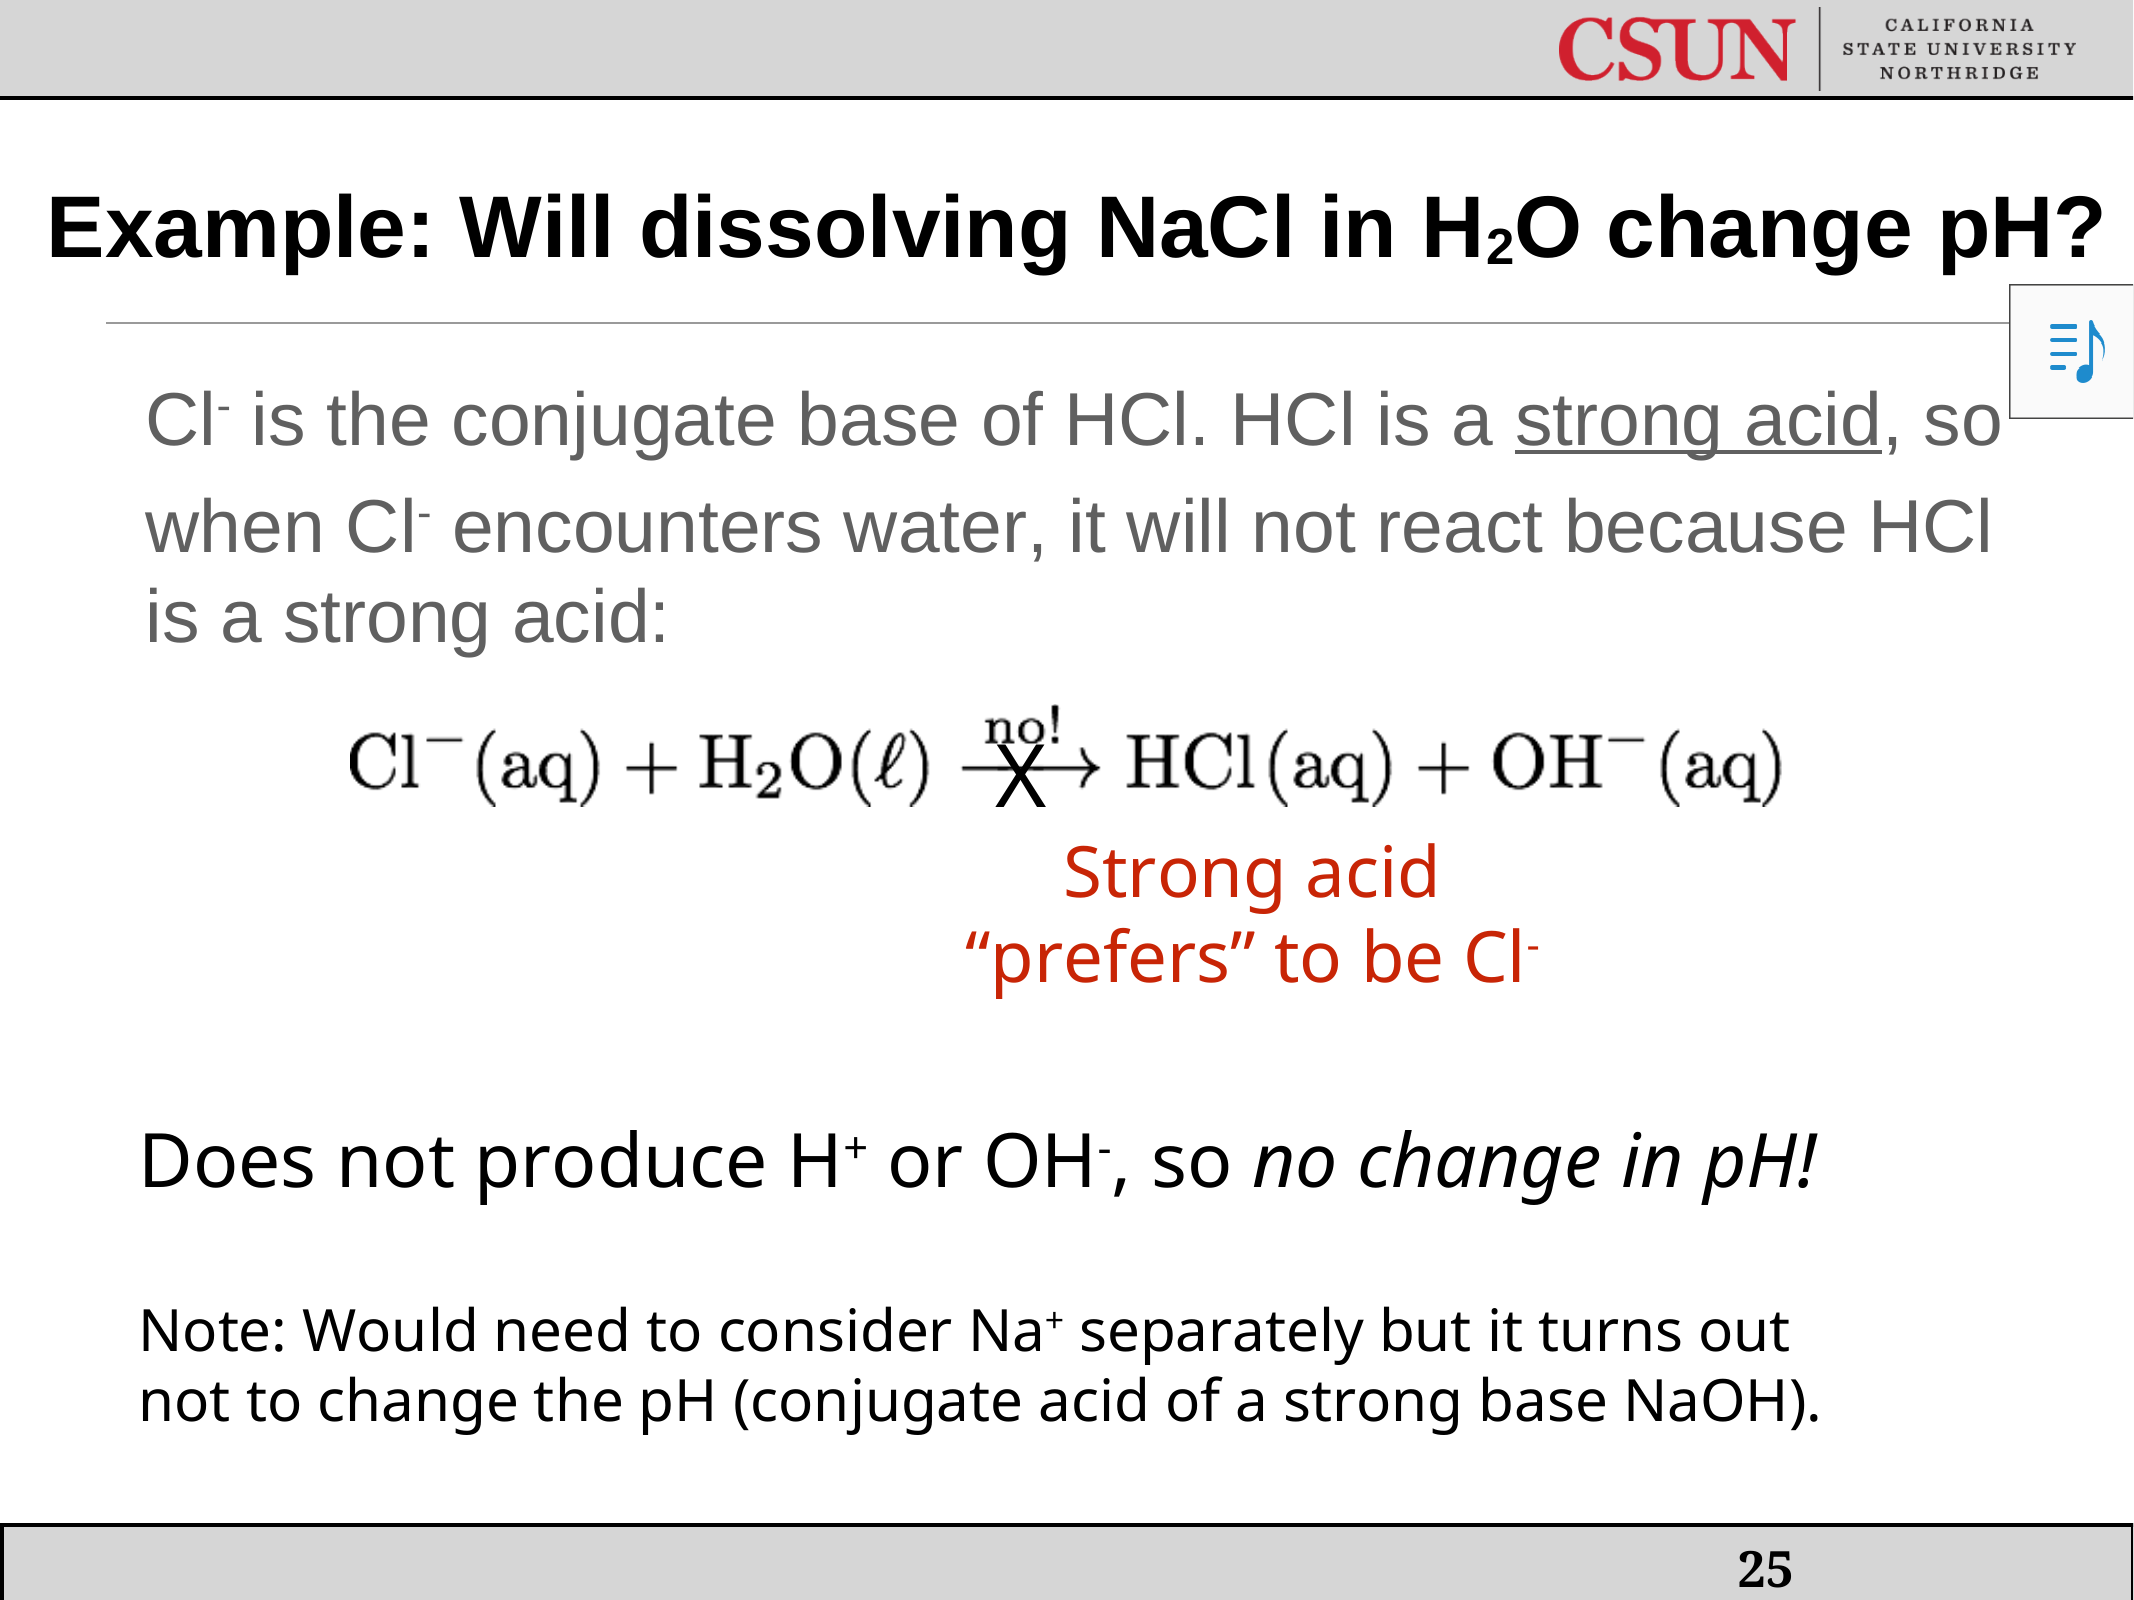

# Example: Will dissolving NaCl in H2O change pH?
Cl- is the conjugate base of HCl. HCl is a strong acid, so
when Cl- encounters water, it will not react because HCl is a strong acid:
X
Strong acid
“prefers” to be Cl-
Does not produce H+ or OH-, so no change in pH!
Note: Would need to consider Na+ separately but it turns out
not to change the pH (conjugate acid of a strong base NaOH).
25